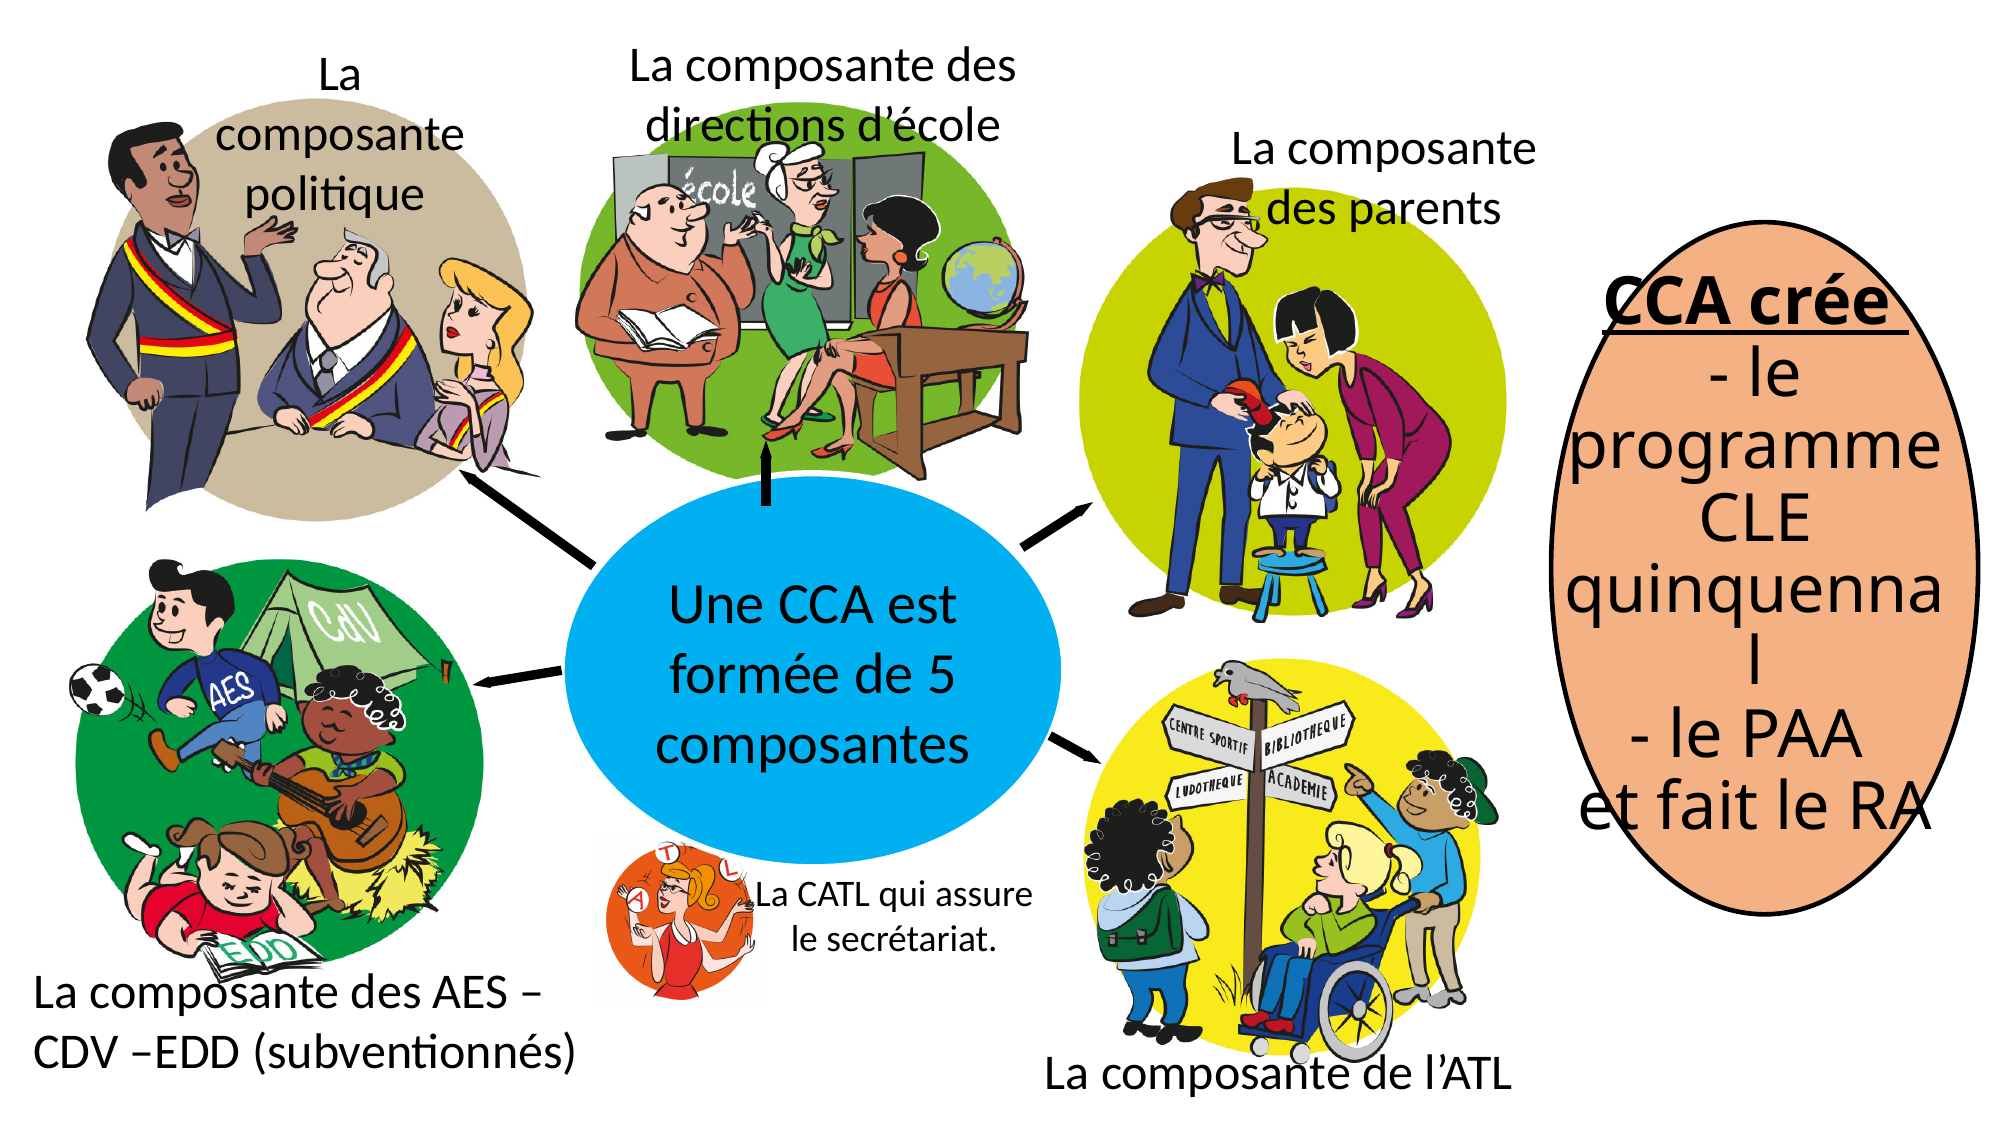

La composante des directions d’école
La composante politique
# CCA crée - le programme CLE quinquennal - le PAA et fait le RA
La composante des parents
Une CCA est formée de 5 composantes
La CATL qui assure le secrétariat.
La composante des AES –CDV –EDD (subventionnés)
La composante de l’ATL